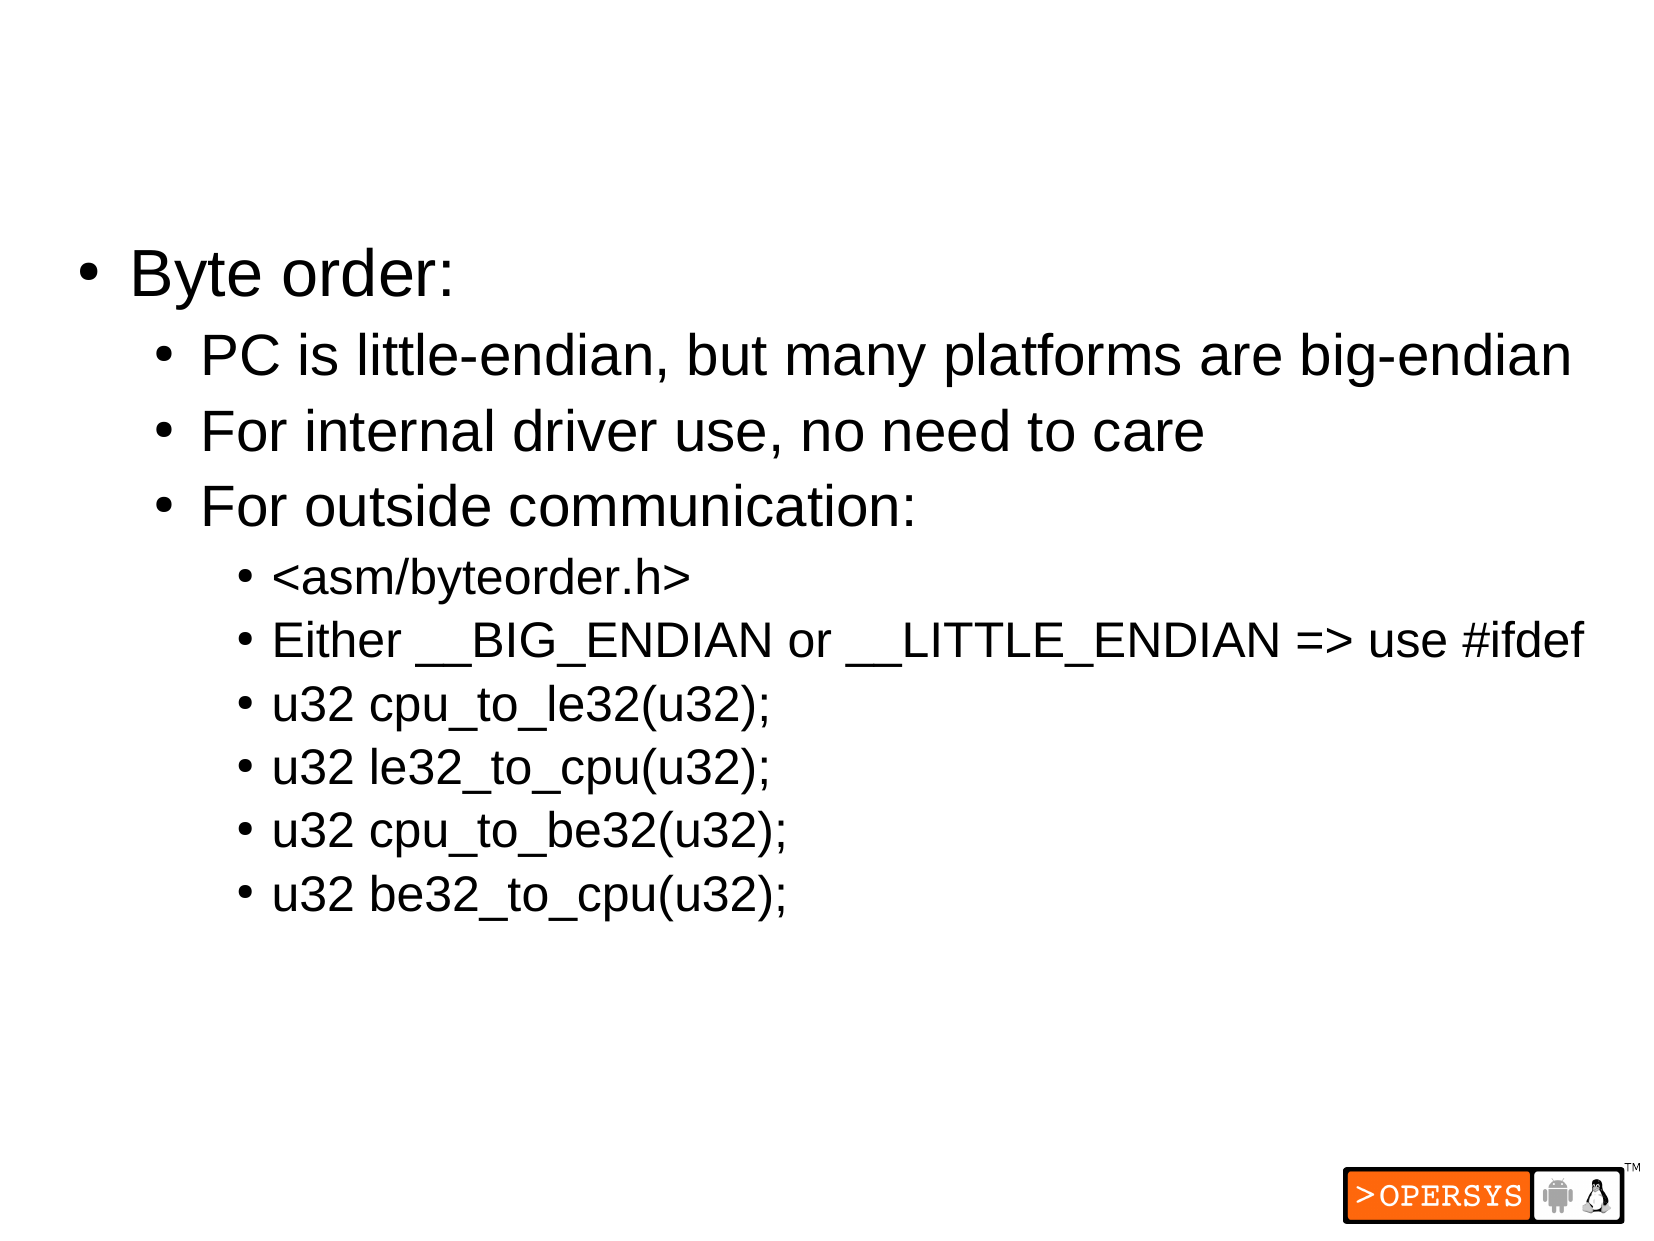

# Byte order:
PC is little-endian, but many platforms are big-endian
For internal driver use, no need to care
For outside communication:
<asm/byteorder.h>
Either __BIG_ENDIAN or __LITTLE_ENDIAN => use #ifdef
u32 cpu_to_le32(u32);
u32 le32_to_cpu(u32);
u32 cpu_to_be32(u32);
u32 be32_to_cpu(u32);